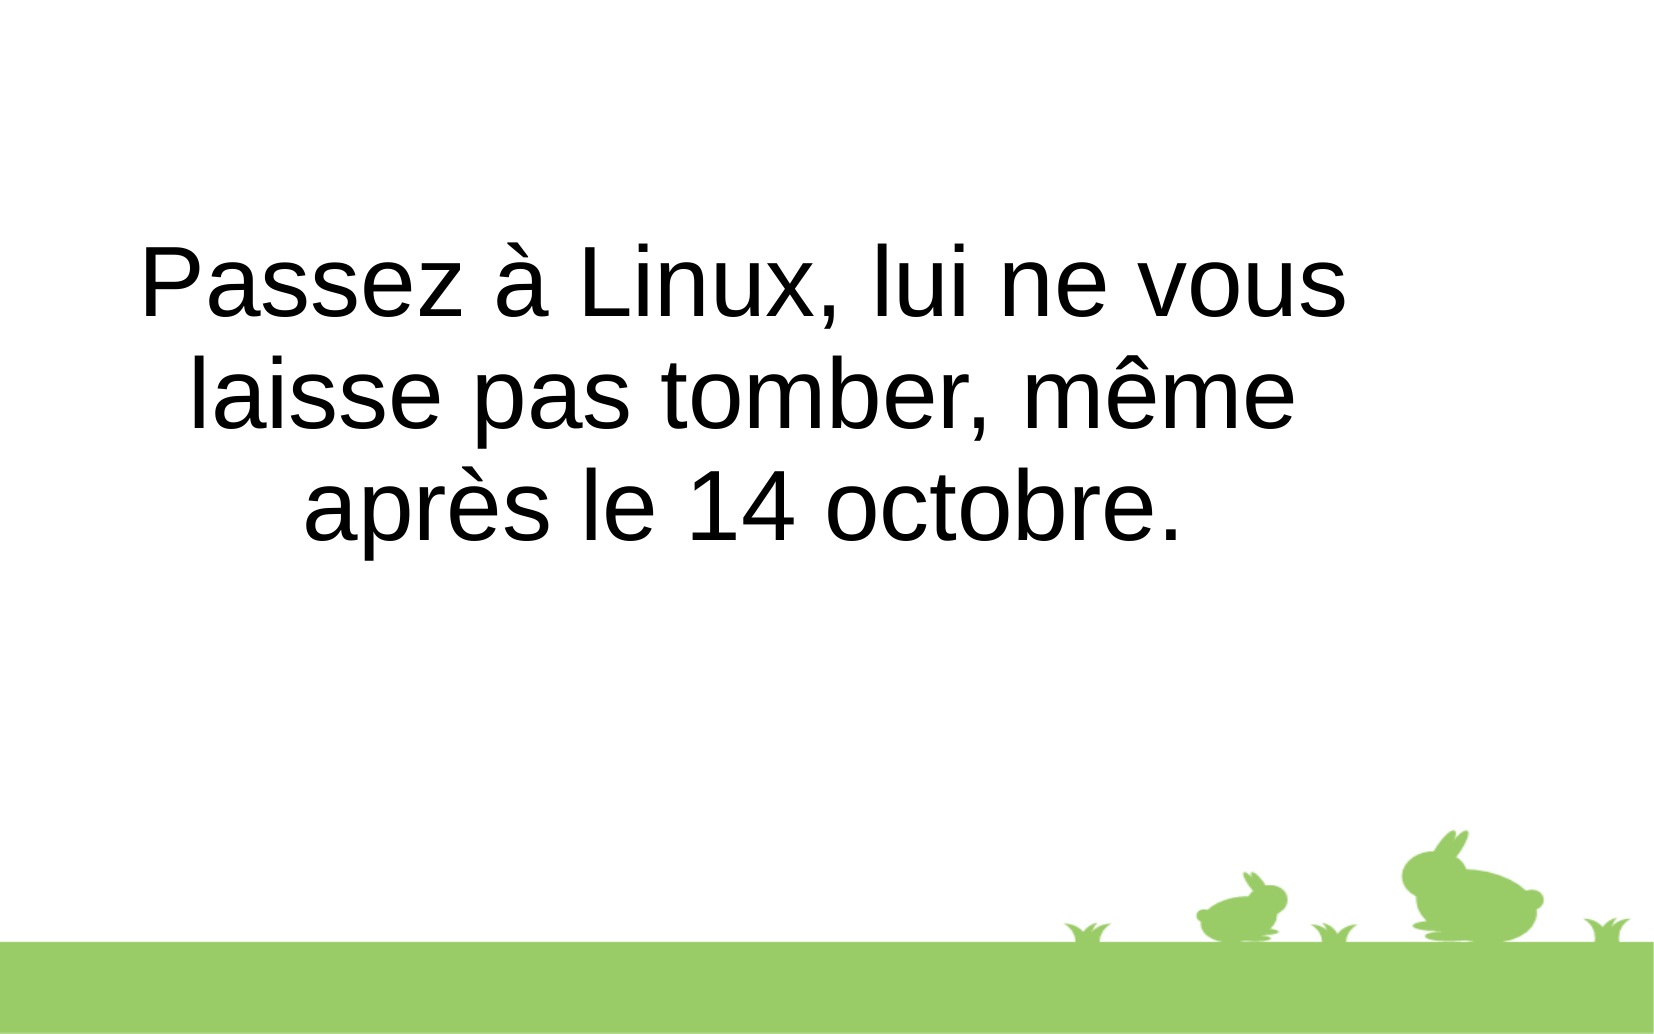

Passez à Linux, lui ne vous laisse pas tomber, même après le 14 octobre.